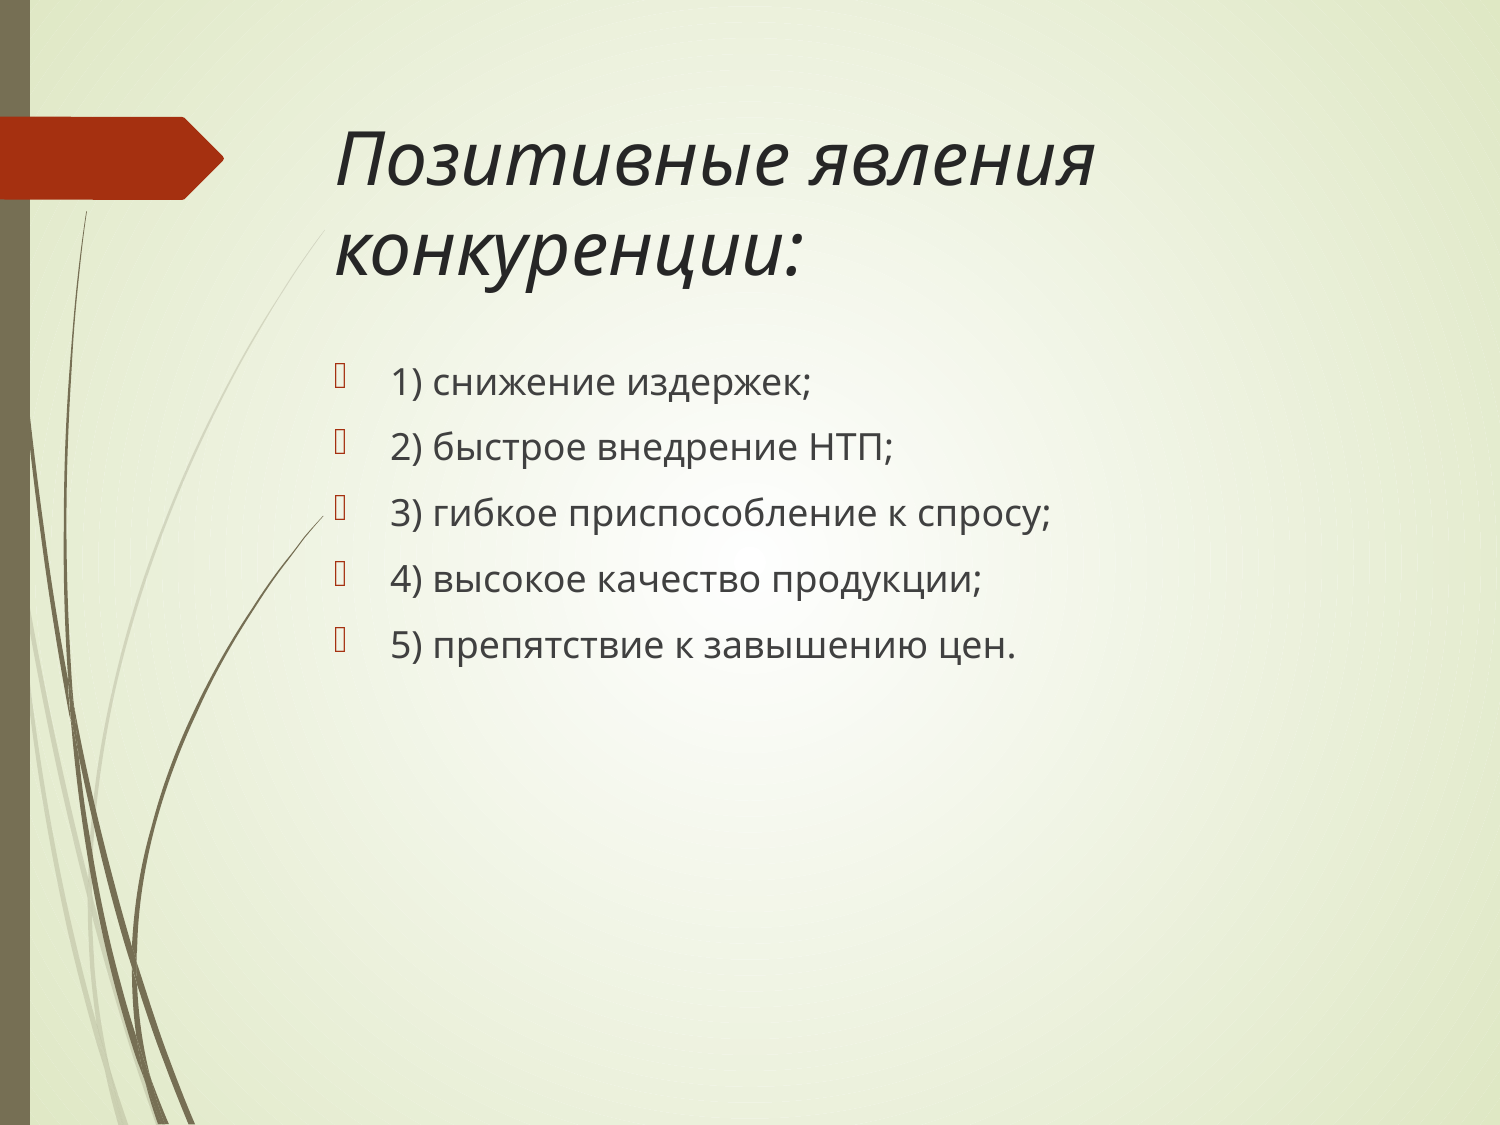

# Позитивные явления конкуренции:
1) снижение издержек;
2) быстрое внедрение НТП;
3) гибкое приспособление к спросу;
4) высокое качество продукции;
5) препятствие к завышению цен.